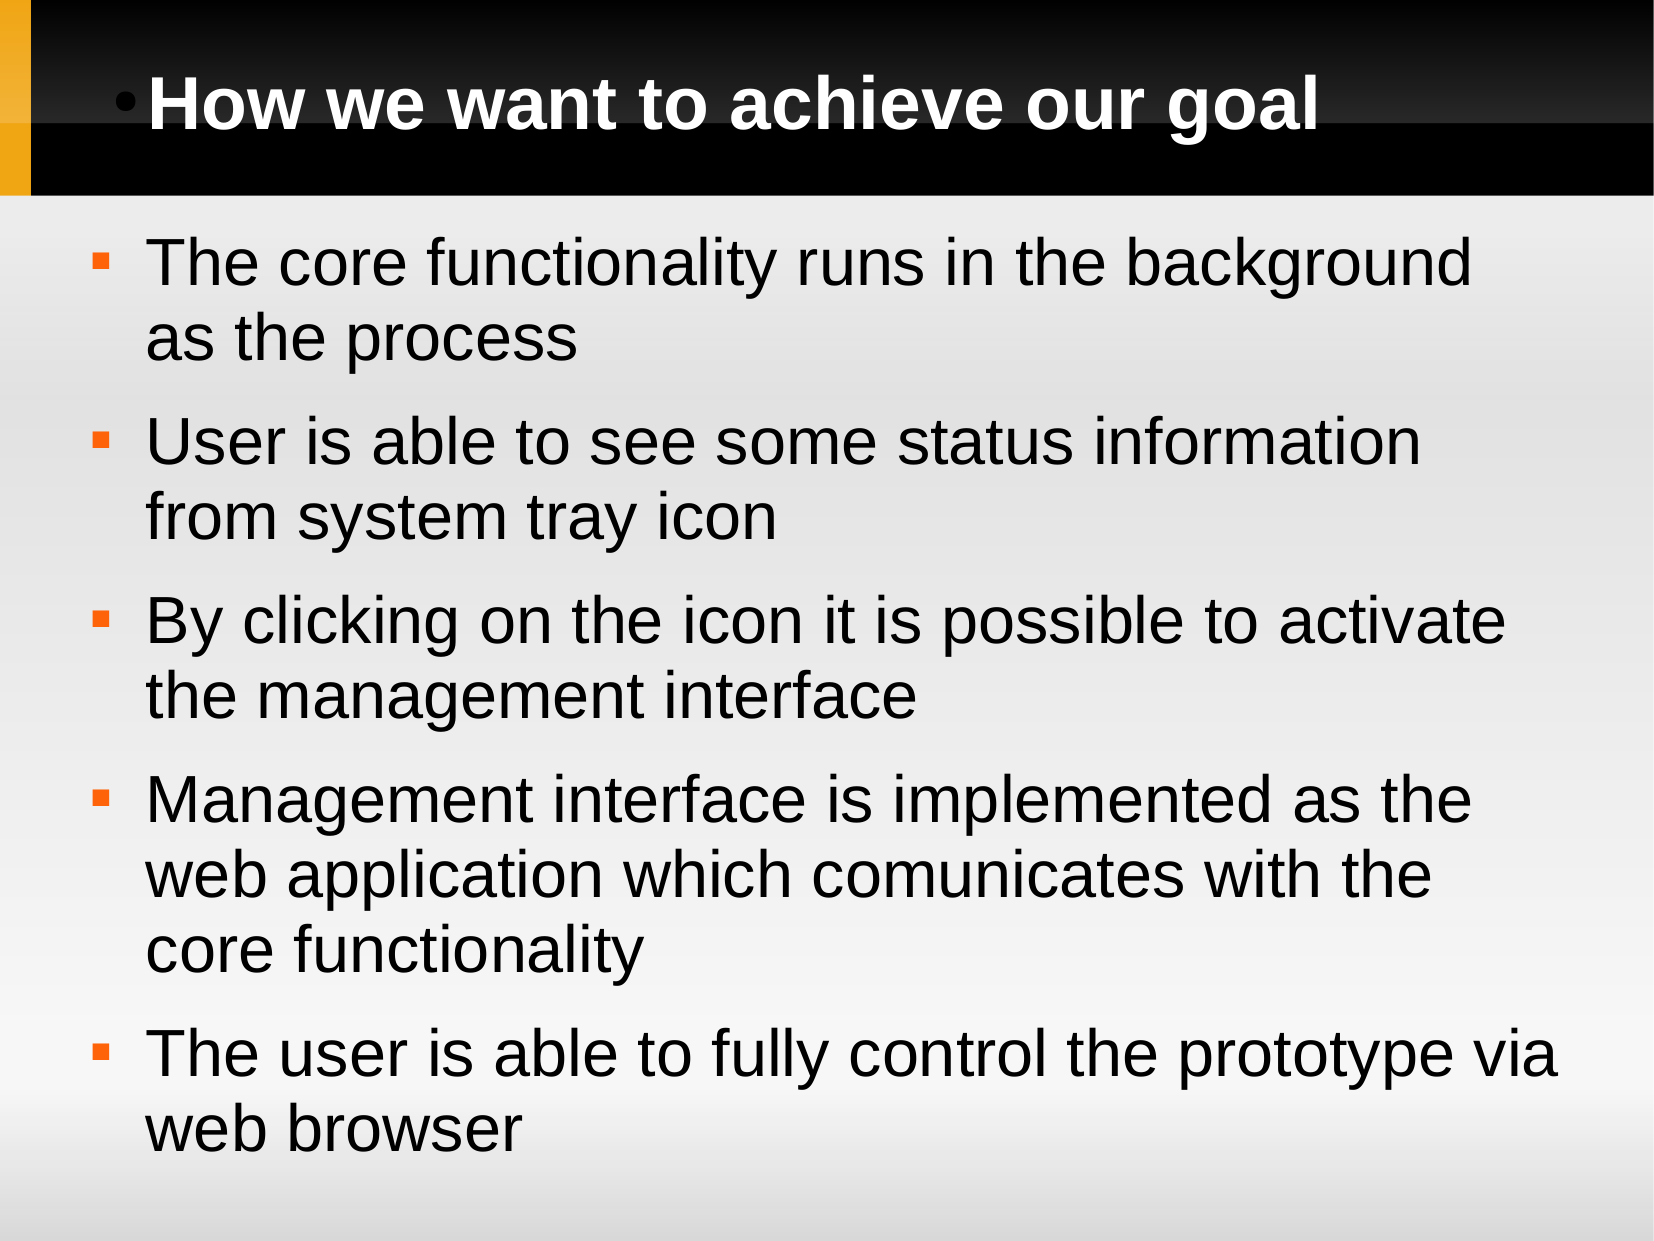

# How we want to achieve our goal
The core functionality runs in the background as the process
User is able to see some status information from system tray icon
By clicking on the icon it is possible to activate the management interface
Management interface is implemented as the web application which comunicates with the core functionality
The user is able to fully control the prototype via web browser